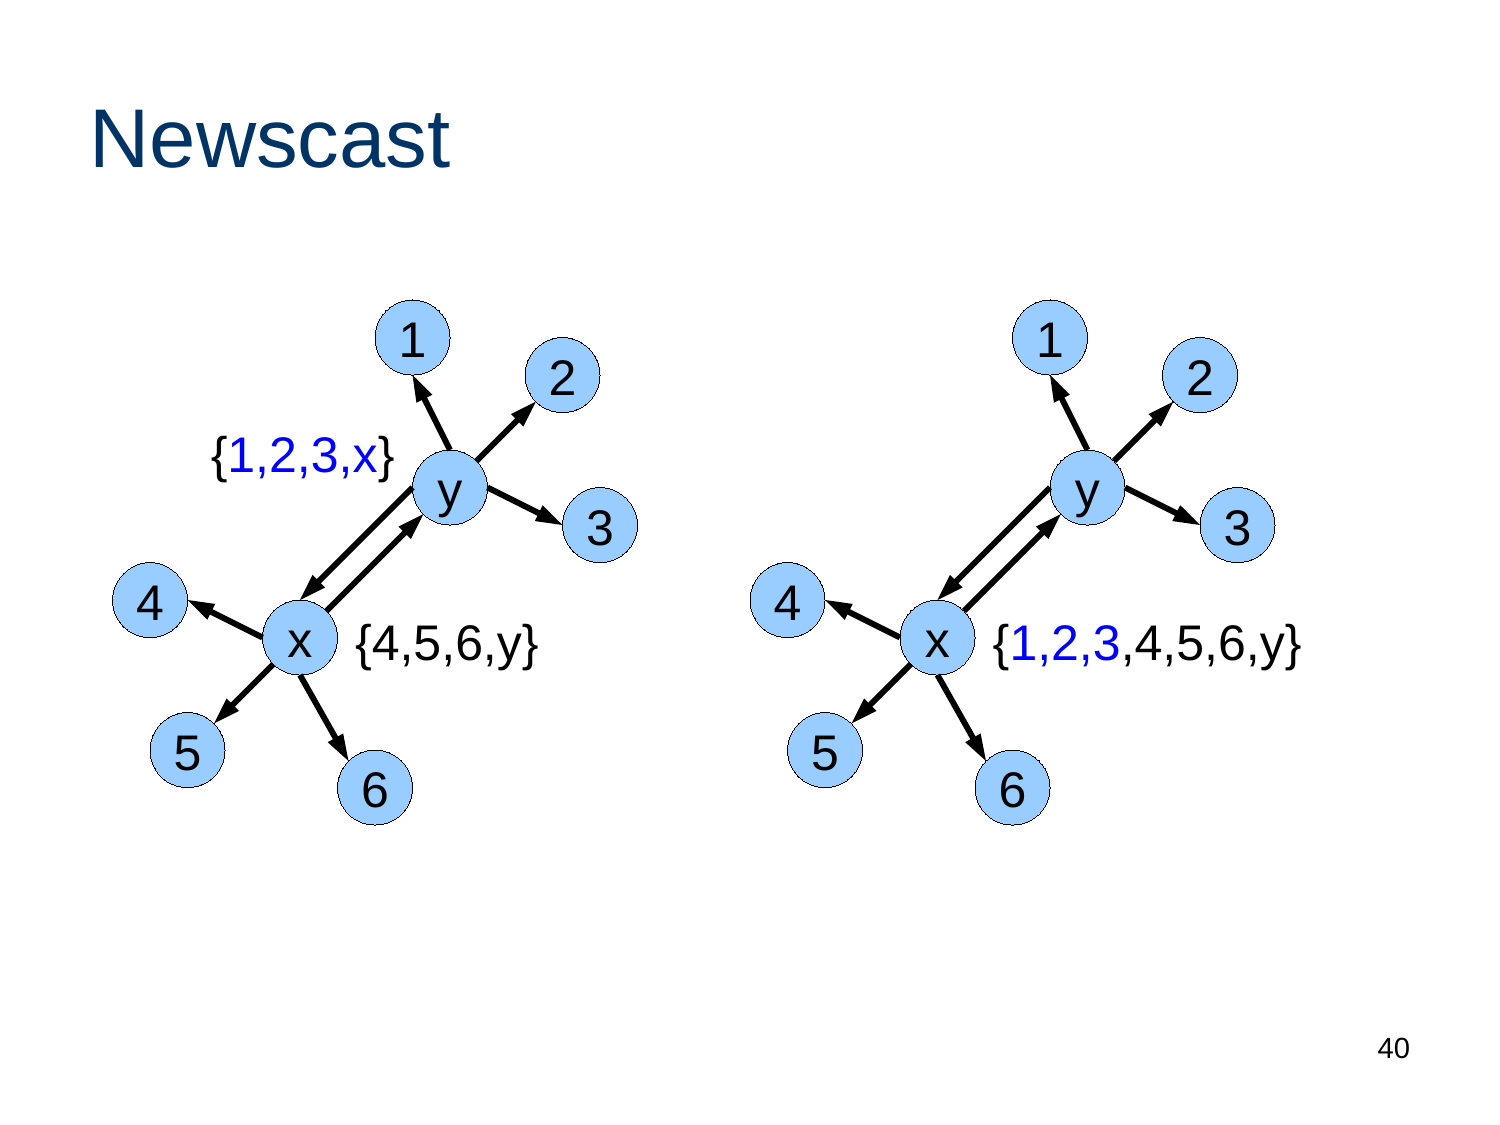

# Newscast
1
1
2
2
{1,2,3,x}
y
y
3
3
4
4
x
{4,5,6,y}
x
{1,2,3,4,5,6,y}
5
5
6
6
40